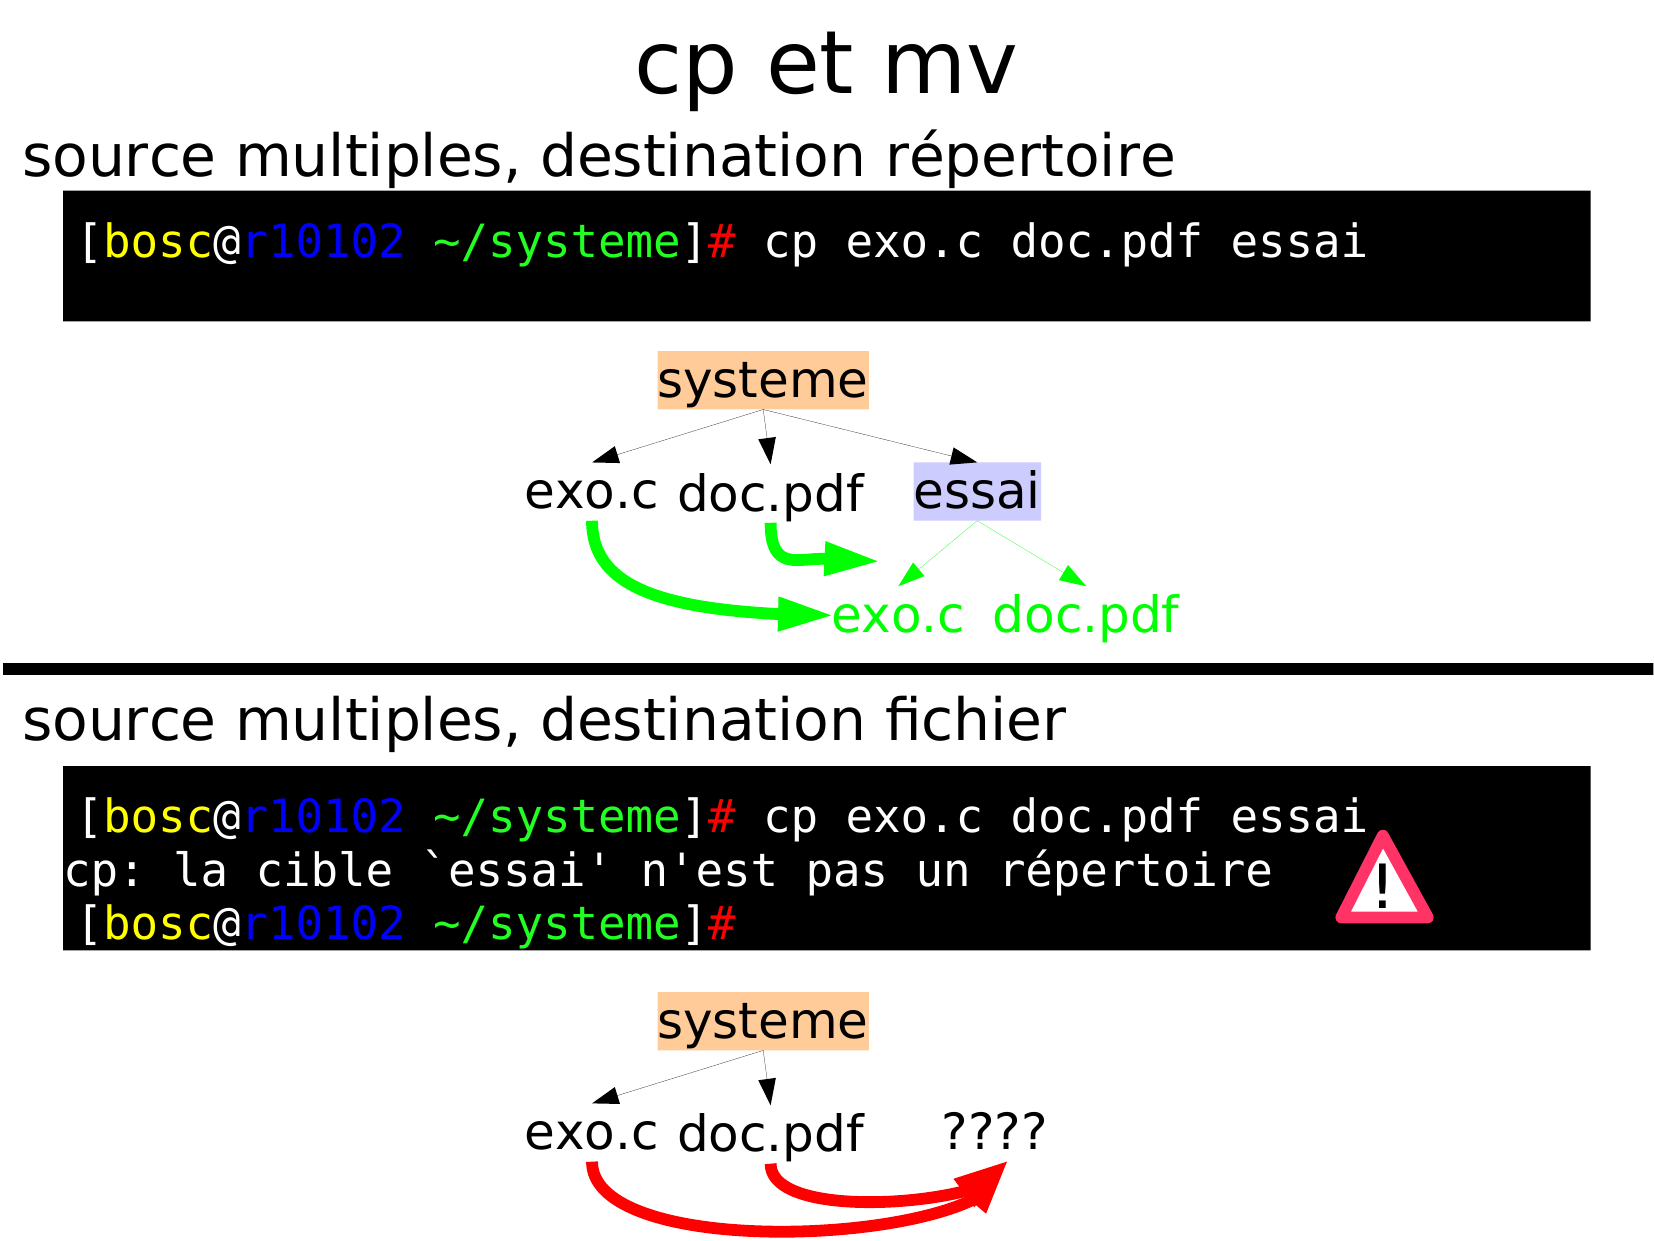

# cp et mv
source multiples, destination répertoire
 [bosc@r10102 ~/systeme]# cp exo.c doc.pdf essai
systeme
essai
exo.c
doc.pdf
exo.c
doc.pdf
source multiples, destination fichier
 [bosc@r10102 ~/systeme]# cp exo.c doc.pdf essai
cp: la cible `essai' n'est pas un répertoire
 [bosc@r10102 ~/systeme]#
!
systeme
exo.c
????
doc.pdf